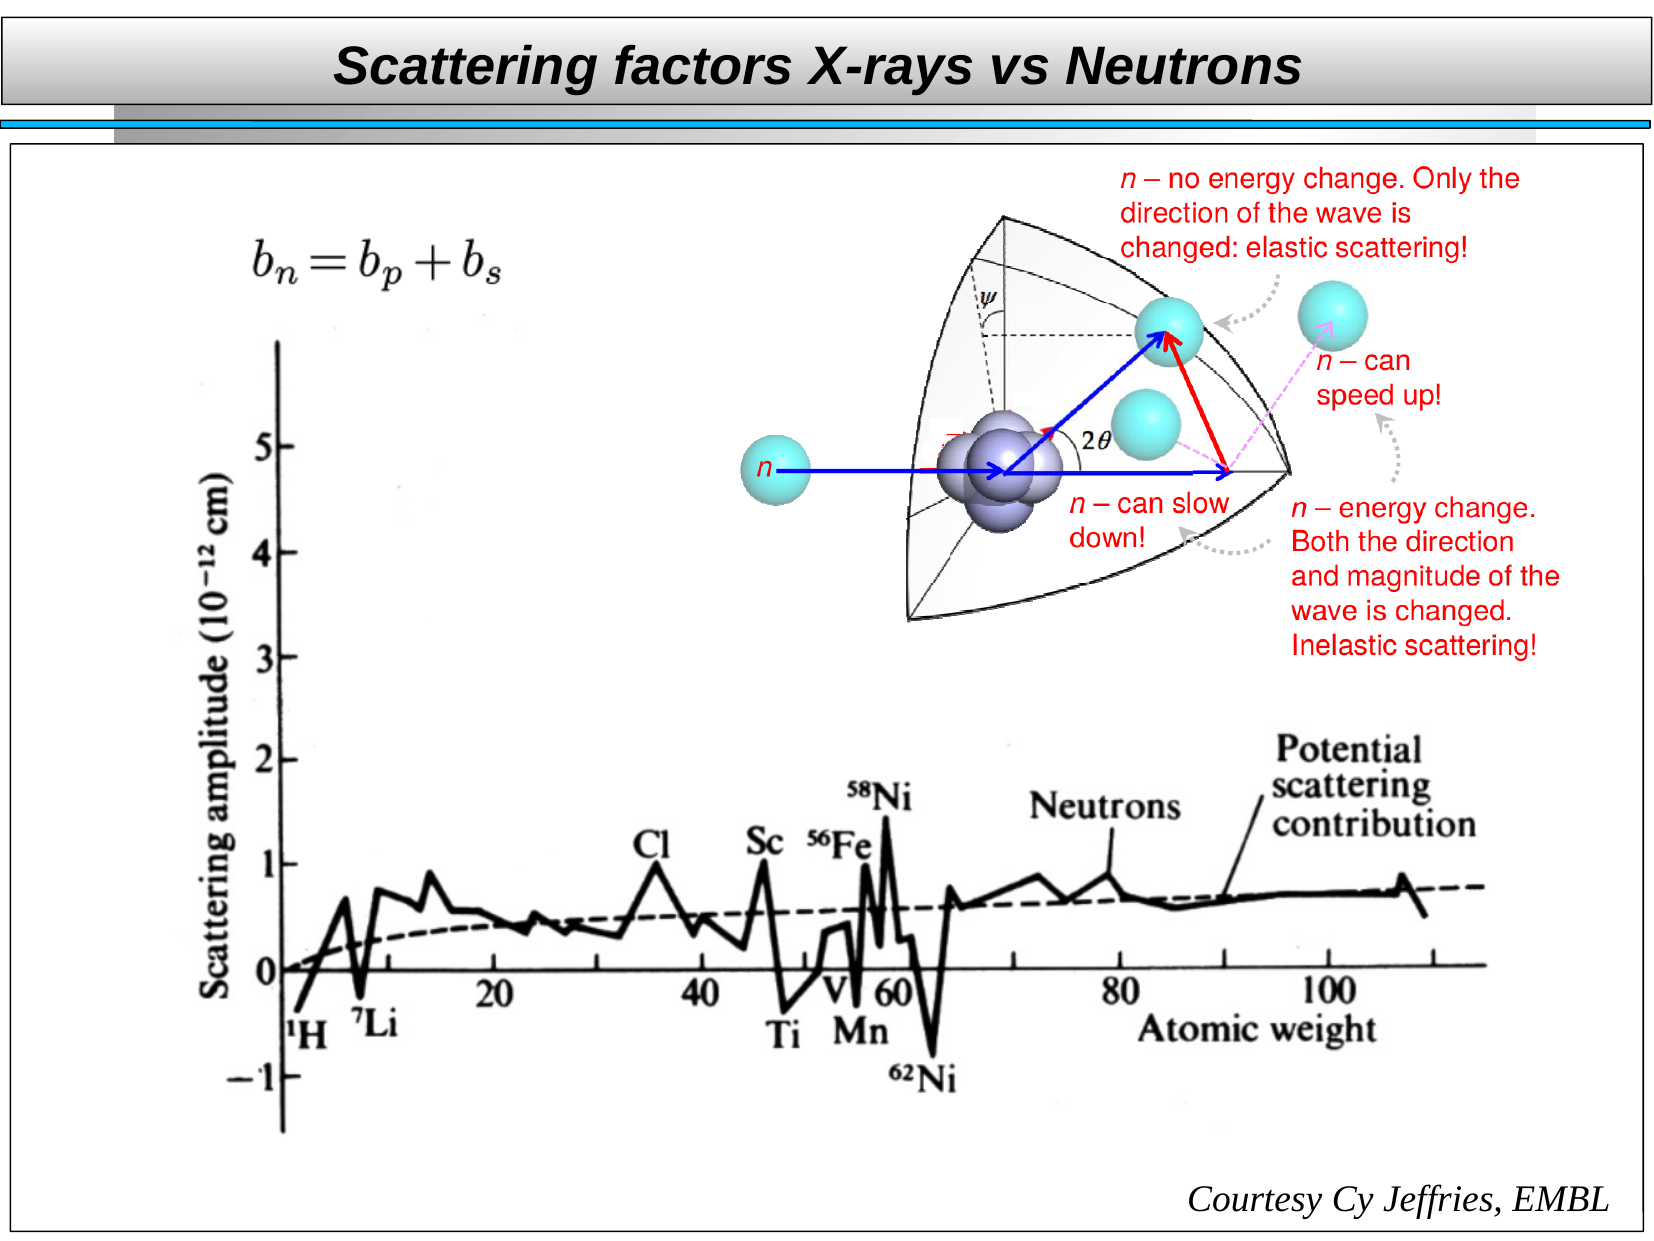

Scattering factors X-rays vs Neutrons
Courtesy Cy Jeffries, EMBL